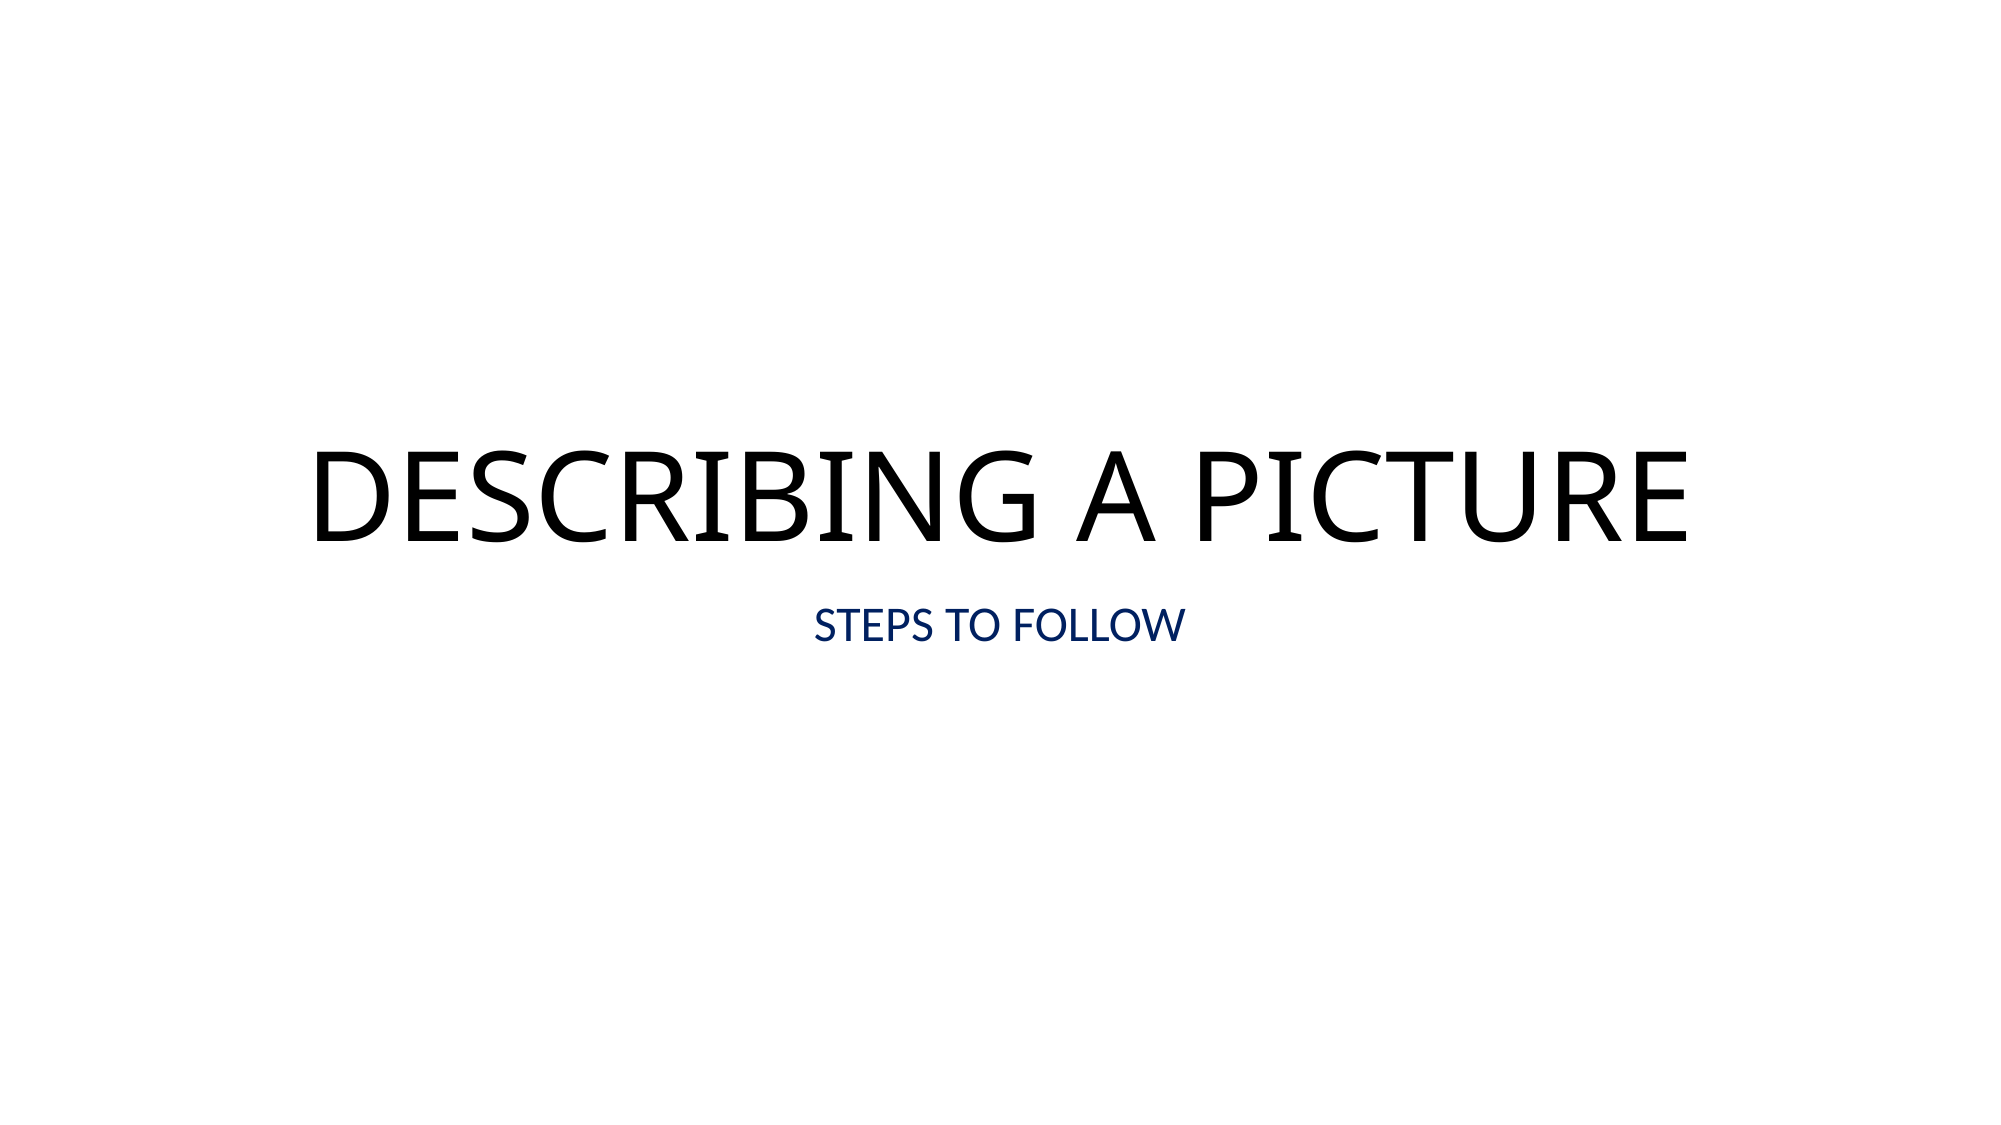

# DESCRIBING A PICTURE
STEPS TO FOLLOW